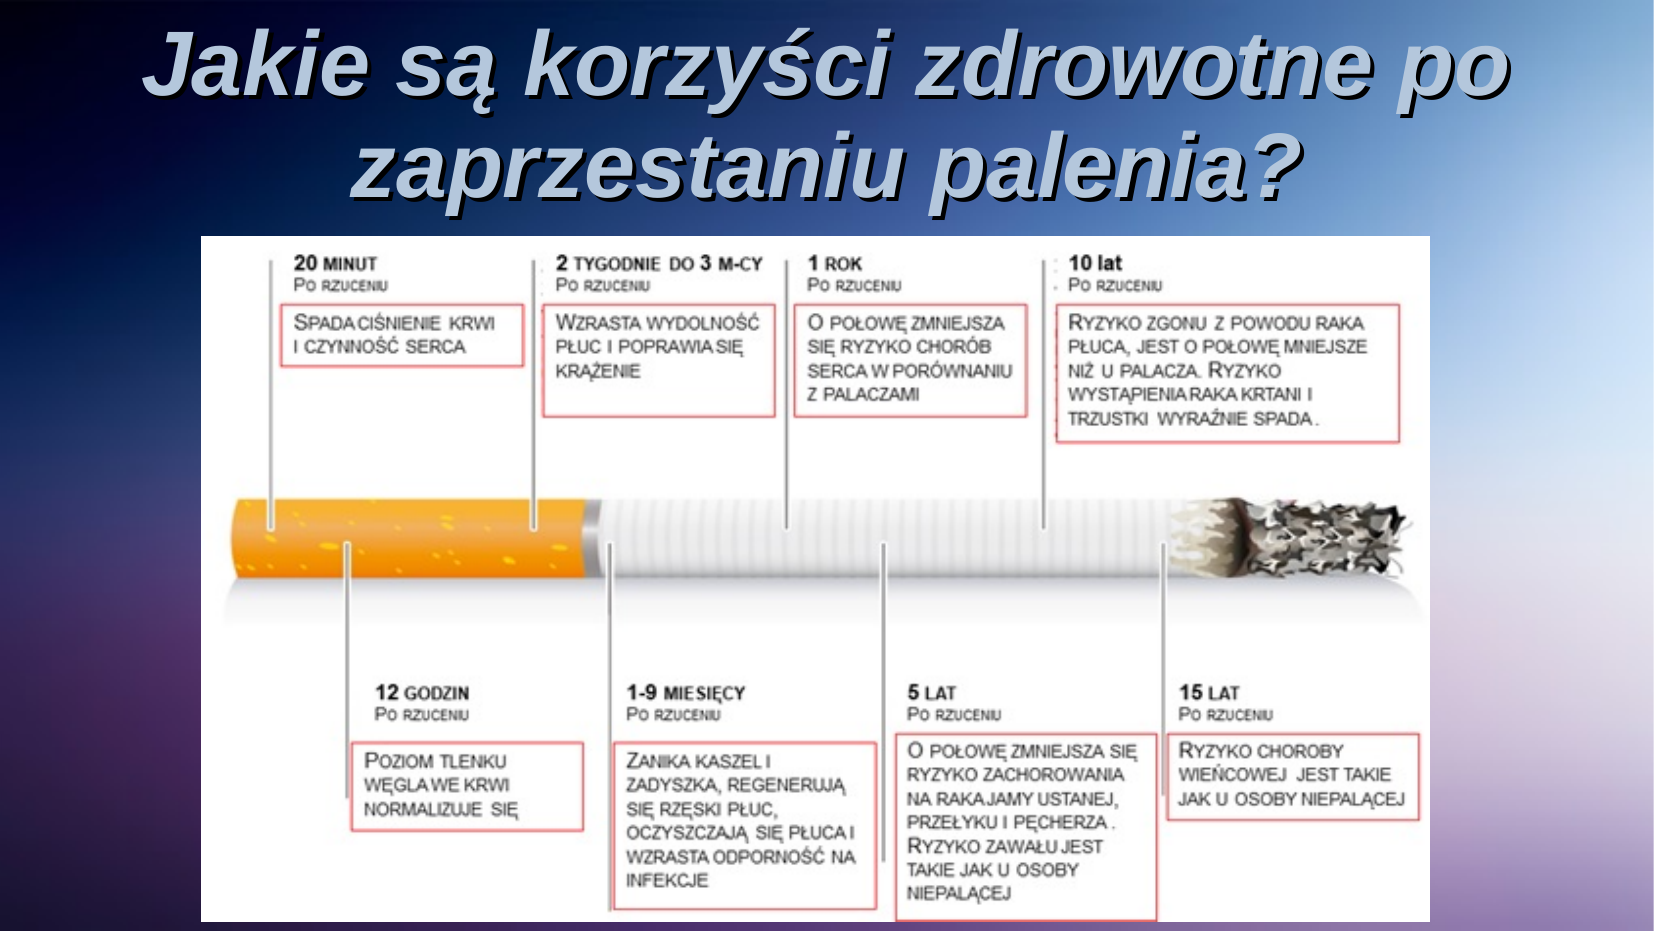

# Jakie są korzyści zdrowotne po zaprzestaniu palenia?